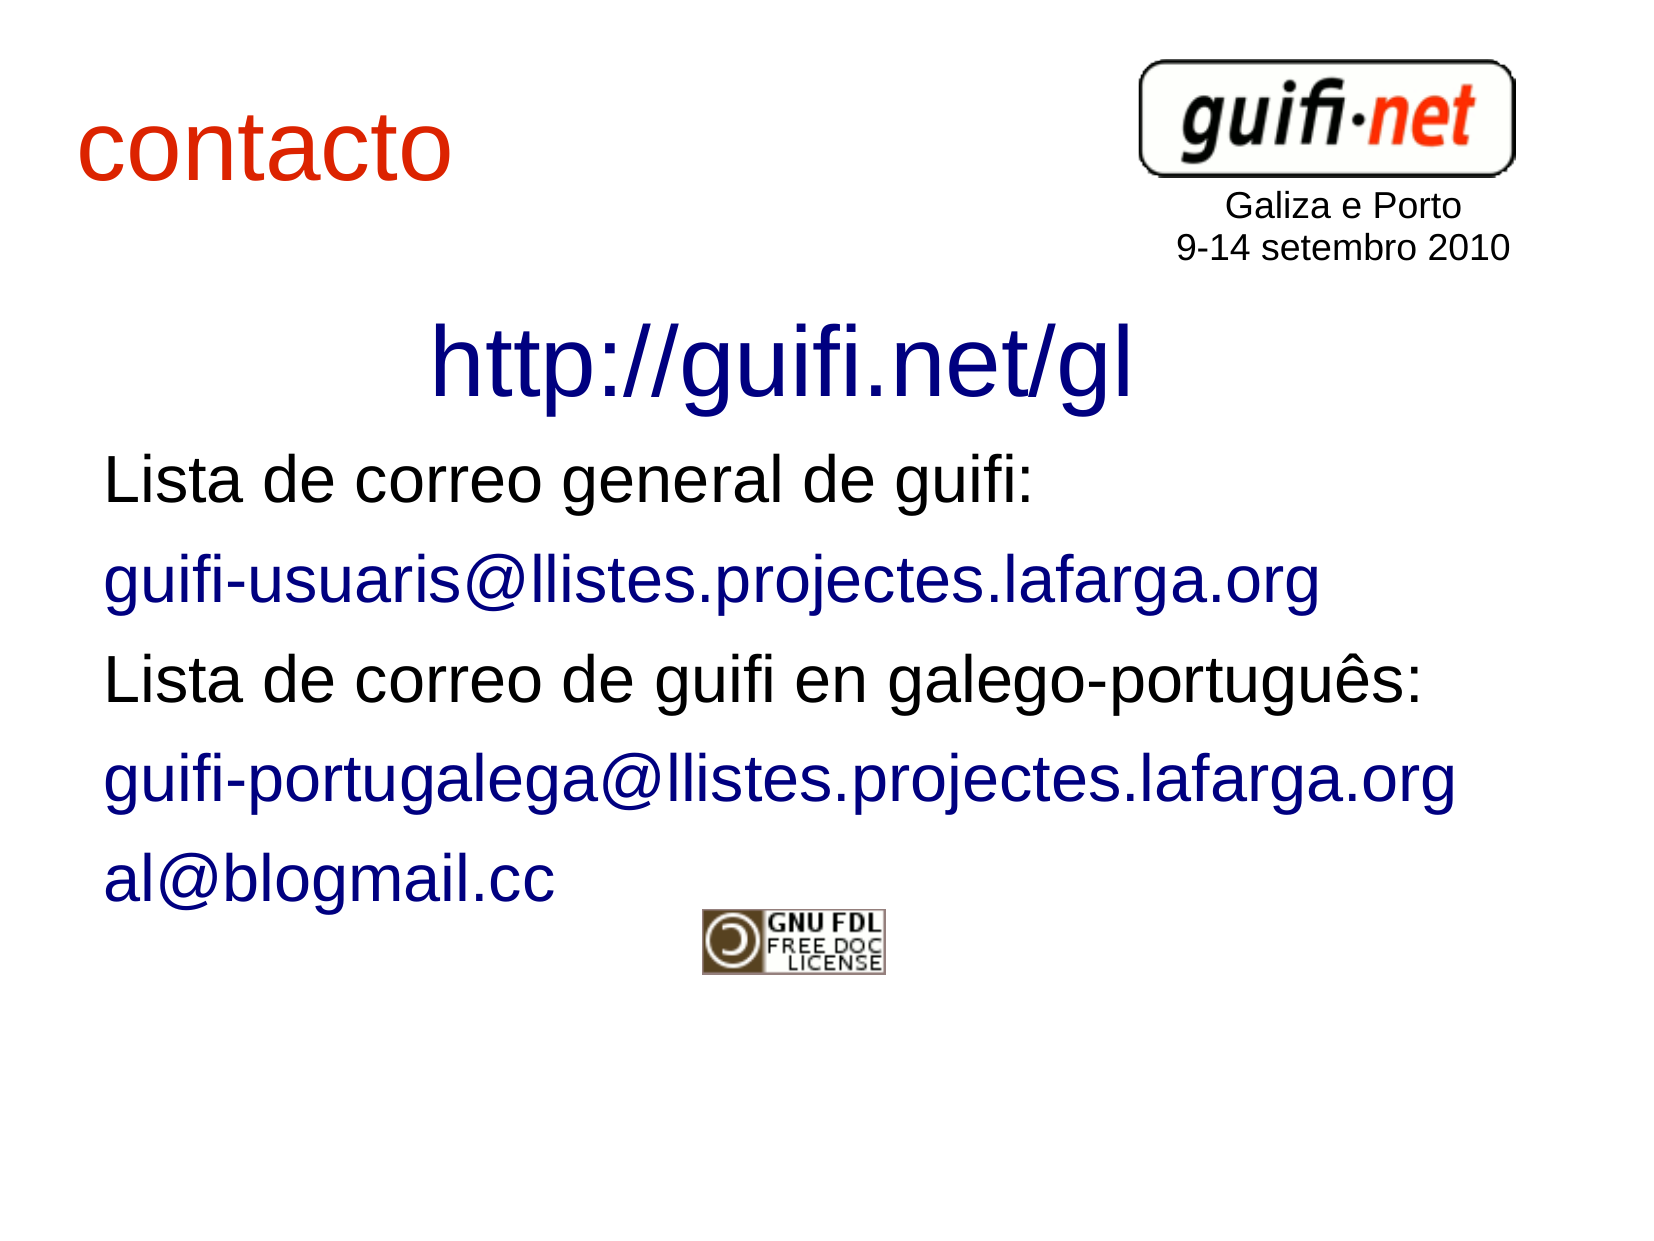

# contacto
Galiza e Porto
9-14 setembro 2010
http://guifi.net/gl
Lista de correo general de guifi:
guifi-usuaris@llistes.projectes.lafarga.org
Lista de correo de guifi en galego-português:
guifi-portugalega@llistes.projectes.lafarga.org
al@blogmail.cc